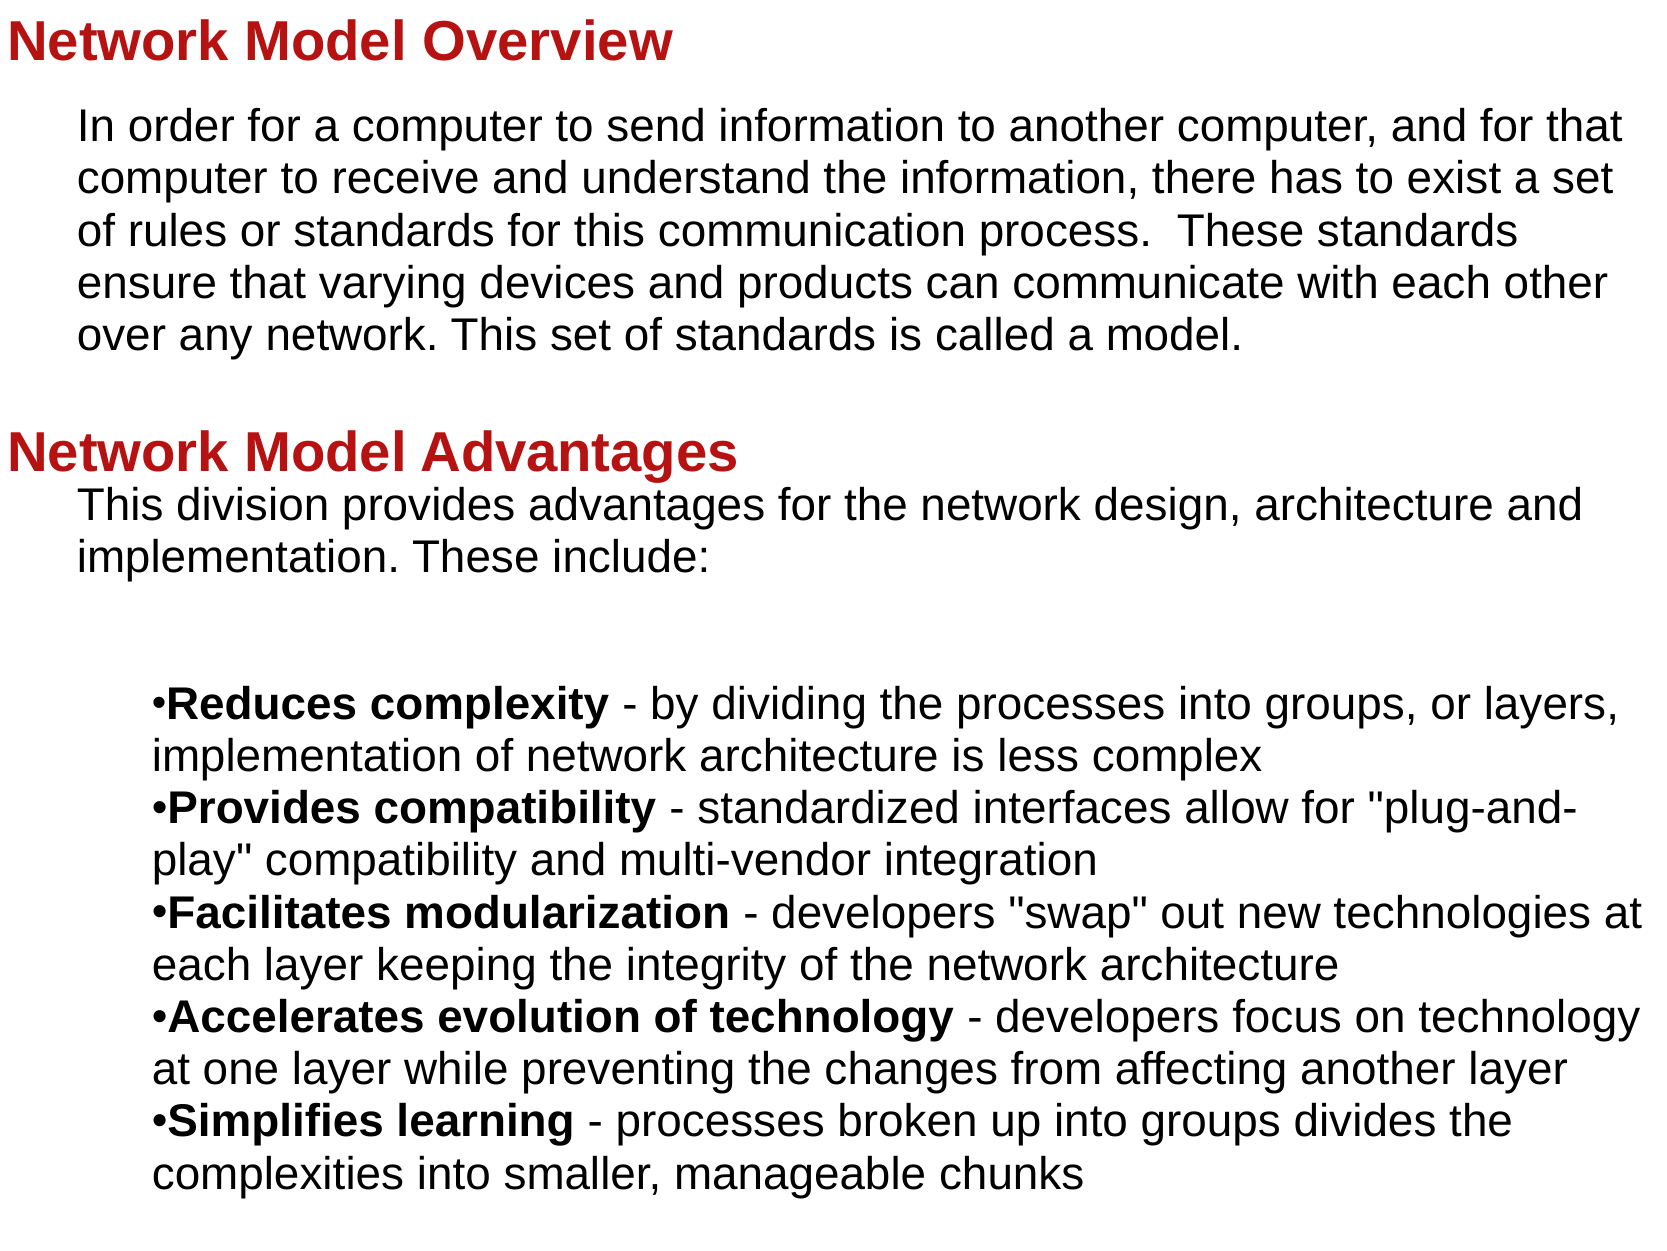

Network Model Overview
In order for a computer to send information to another computer, and for that computer to receive and understand the information, there has to exist a set of rules or standards for this communication process.  These standards ensure that varying devices and products can communicate with each other over any network. This set of standards is called a model.
Network Model Advantages
This division provides advantages for the network design, architecture and implementation. These include:
Reduces complexity - by dividing the processes into groups, or layers, implementation of network architecture is less complex
Provides compatibility - standardized interfaces allow for "plug-and-play" compatibility and multi-vendor integration
Facilitates modularization - developers "swap" out new technologies at each layer keeping the integrity of the network architecture
Accelerates evolution of technology - developers focus on technology at one layer while preventing the changes from affecting another layer
Simplifies learning - processes broken up into groups divides the complexities into smaller, manageable chunks